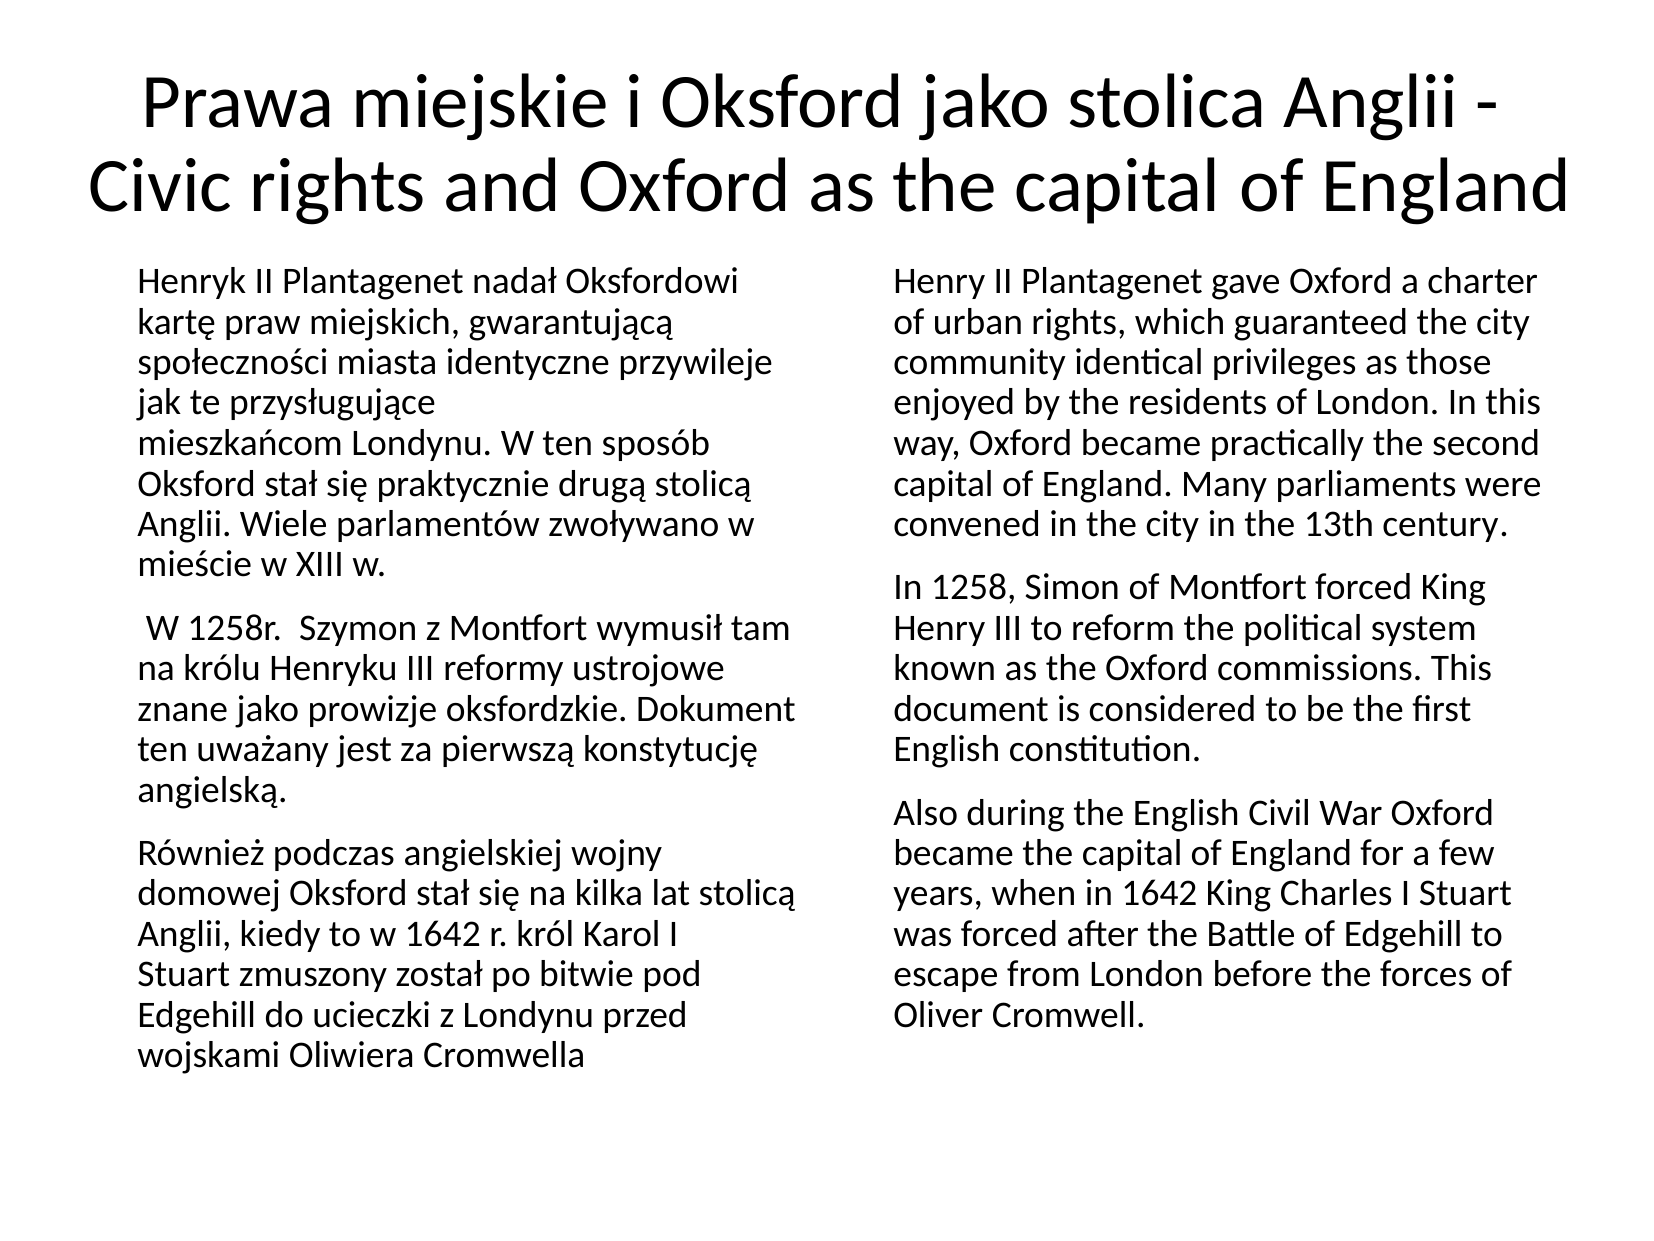

# Prawa miejskie i Oksford jako stolica Anglii - Civic rights and Oxford as the capital of England
Henryk II Plantagenet nadał Oksfordowi kartę praw miejskich, gwarantującą społeczności miasta identyczne przywileje jak te przysługujące mieszkańcom Londynu. W ten sposób Oksford stał się praktycznie drugą stolicą Anglii. Wiele parlamentów zwoływano w mieście w XIII w.
 W 1258r.  Szymon z Montfort wymusił tam na królu Henryku III reformy ustrojowe znane jako prowizje oksfordzkie. Dokument ten uważany jest za pierwszą konstytucję angielską.
Również podczas angielskiej wojny domowej Oksford stał się na kilka lat stolicą Anglii, kiedy to w 1642 r. król Karol I Stuart zmuszony został po bitwie pod Edgehill do ucieczki z Londynu przed wojskami Oliwiera Cromwella
Henry II Plantagenet gave Oxford a charter of urban rights, which guaranteed the city community identical privileges as those enjoyed by the residents of London. In this way, Oxford became practically the second capital of England. Many parliaments were convened in the city in the 13th century.
In 1258, Simon of Montfort forced King Henry III to reform the political system known as the Oxford commissions. This document is considered to be the first English constitution.
Also during the English Civil War Oxford became the capital of England for a few years, when in 1642 King Charles I Stuart was forced after the Battle of Edgehill to escape from London before the forces of Oliver Cromwell.